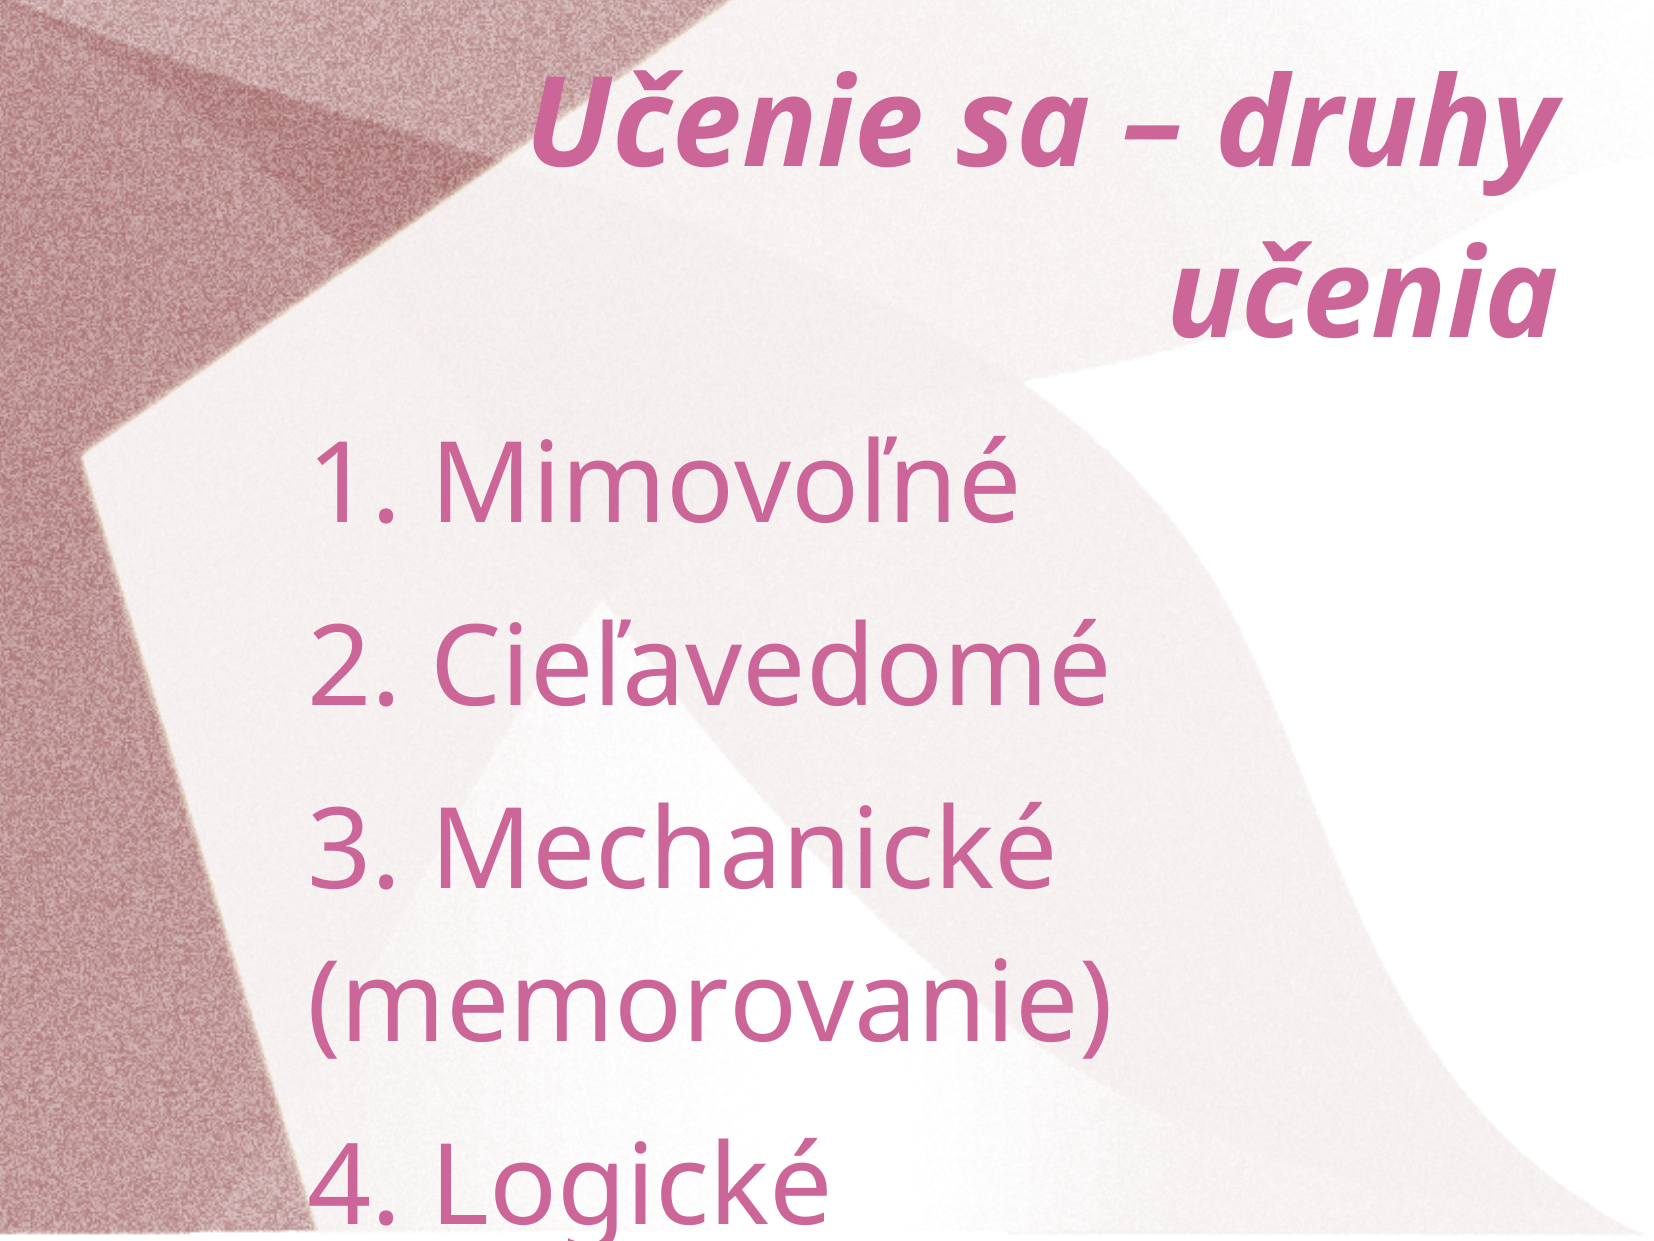

# Učenie sa – druhy učenia
1. Mimovoľné
2. Cieľavedomé
3. Mechanické (memorovanie)
4. Logické